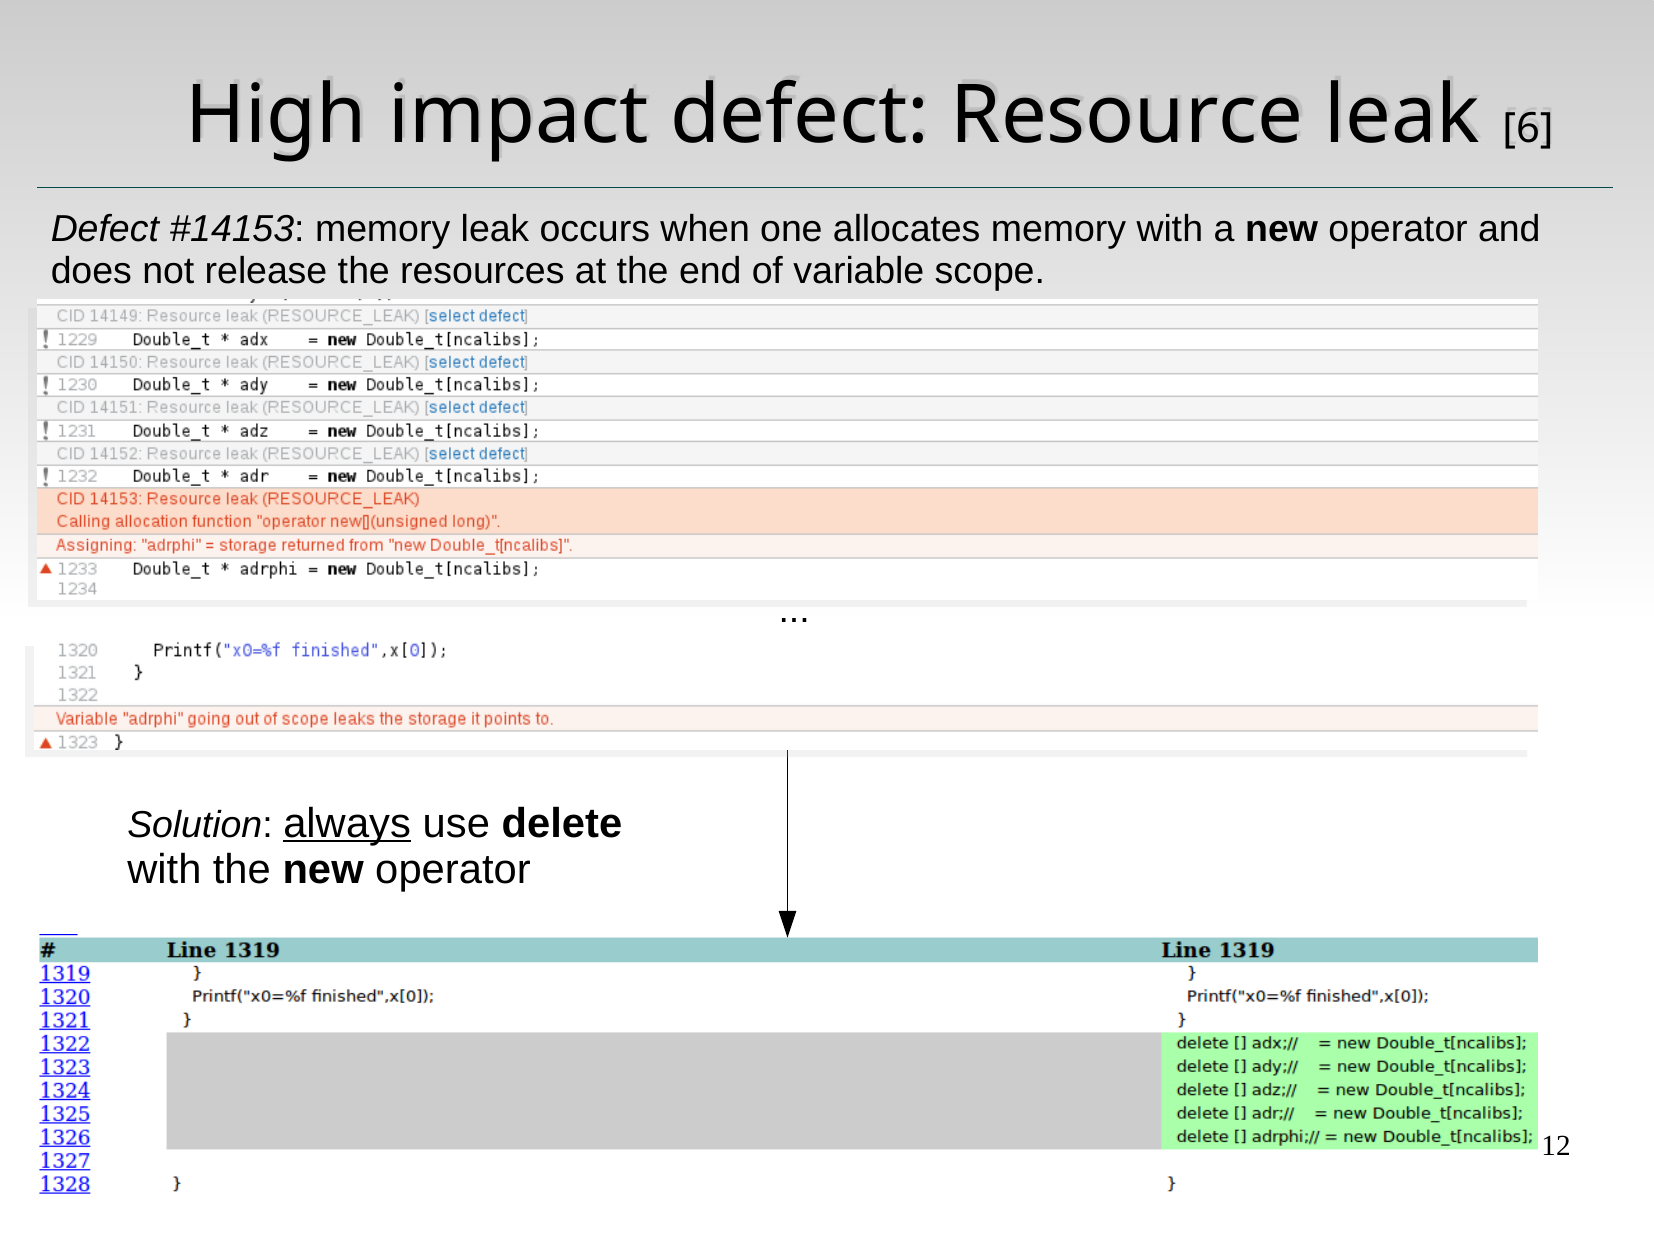

# High impact defect: Resource leak [6]
Defect #14153: memory leak occurs when one allocates memory with a new operator and does not release the resources at the end of variable scope.
...
Solution: always use delete with the new operator
12